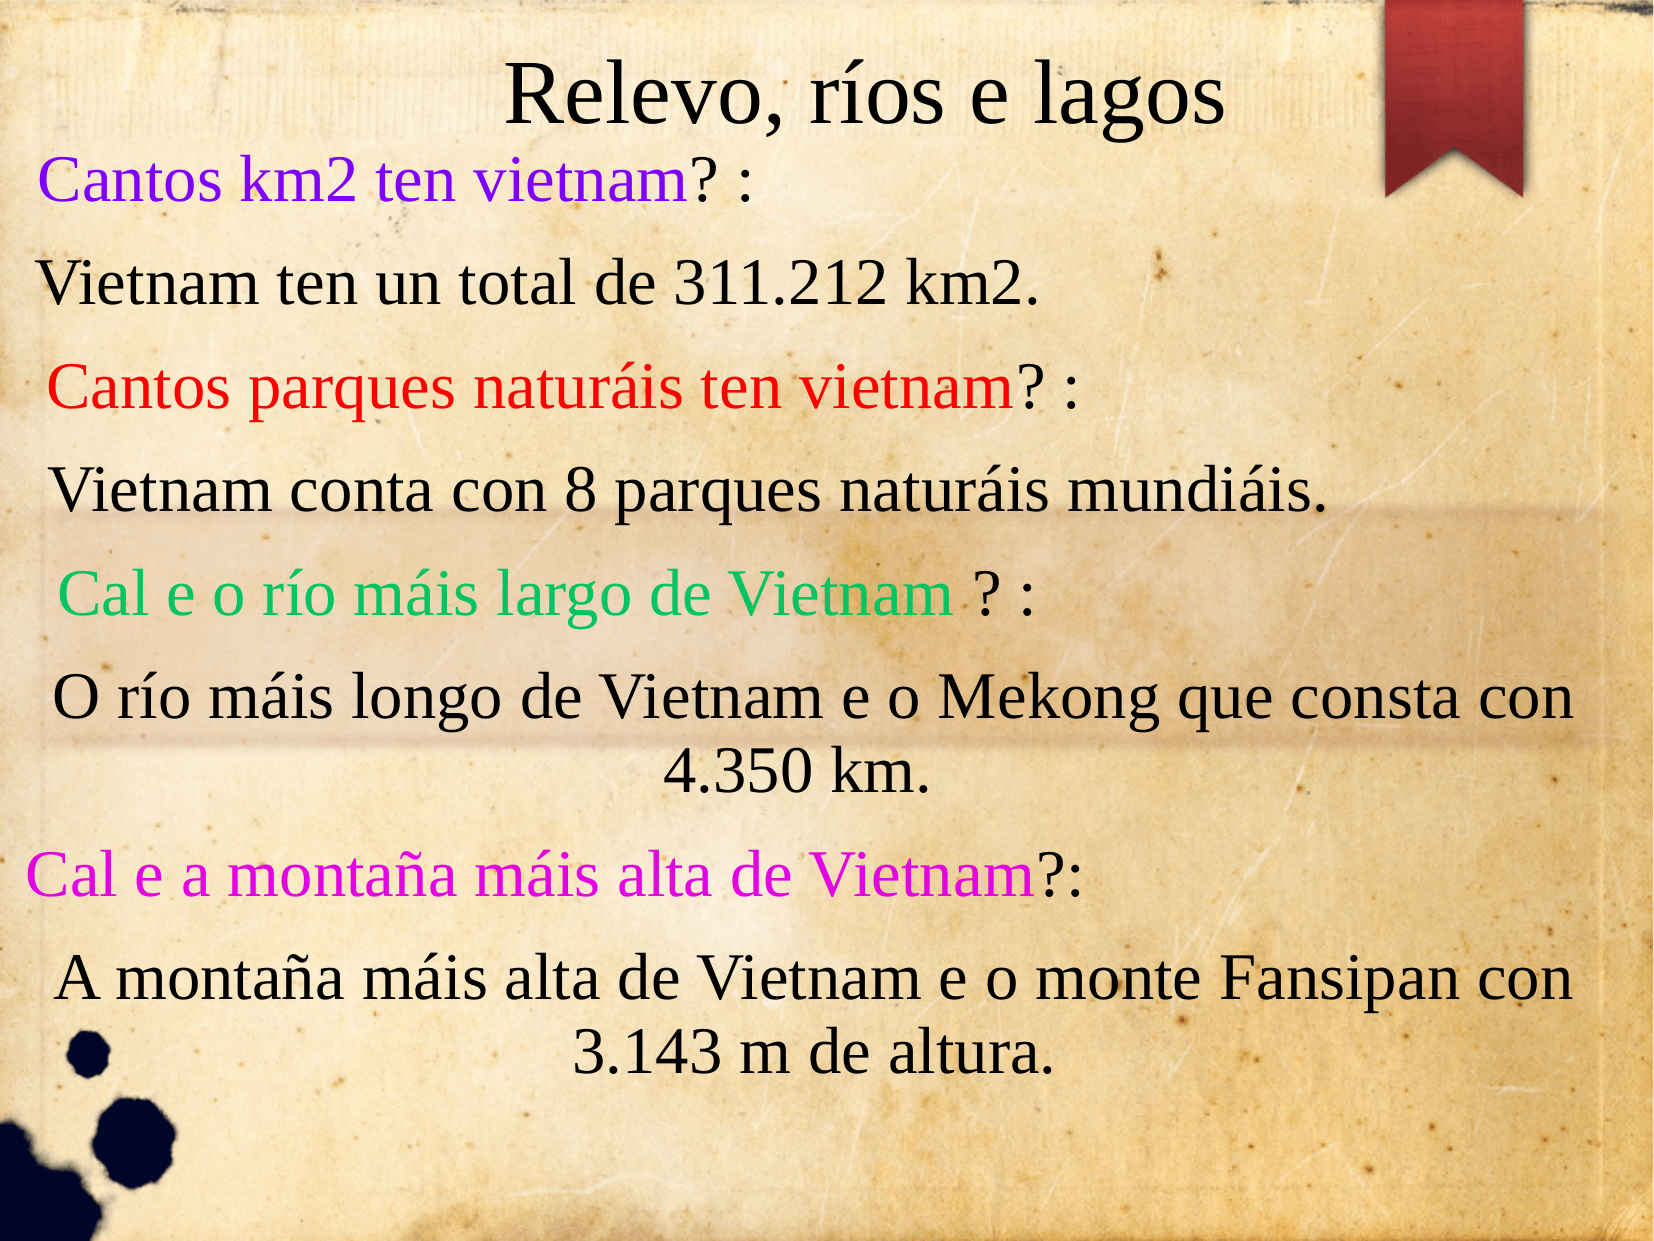

# Relevo, ríos e lagos
Cantos km2 ten vietnam? :
 Vietnam ten un total de 311.212 km2.
Cantos parques naturáis ten vietnam? :
Vietnam conta con 8 parques naturáis mundiáis.
Cal e o río máis largo de Vietnam ? :
O río máis longo de Vietnam e o Mekong que consta con 4.350 km.
Cal e a montaña máis alta de Vietnam?:
A montaña máis alta de Vietnam e o monte Fansipan con 3.143 m de altura.